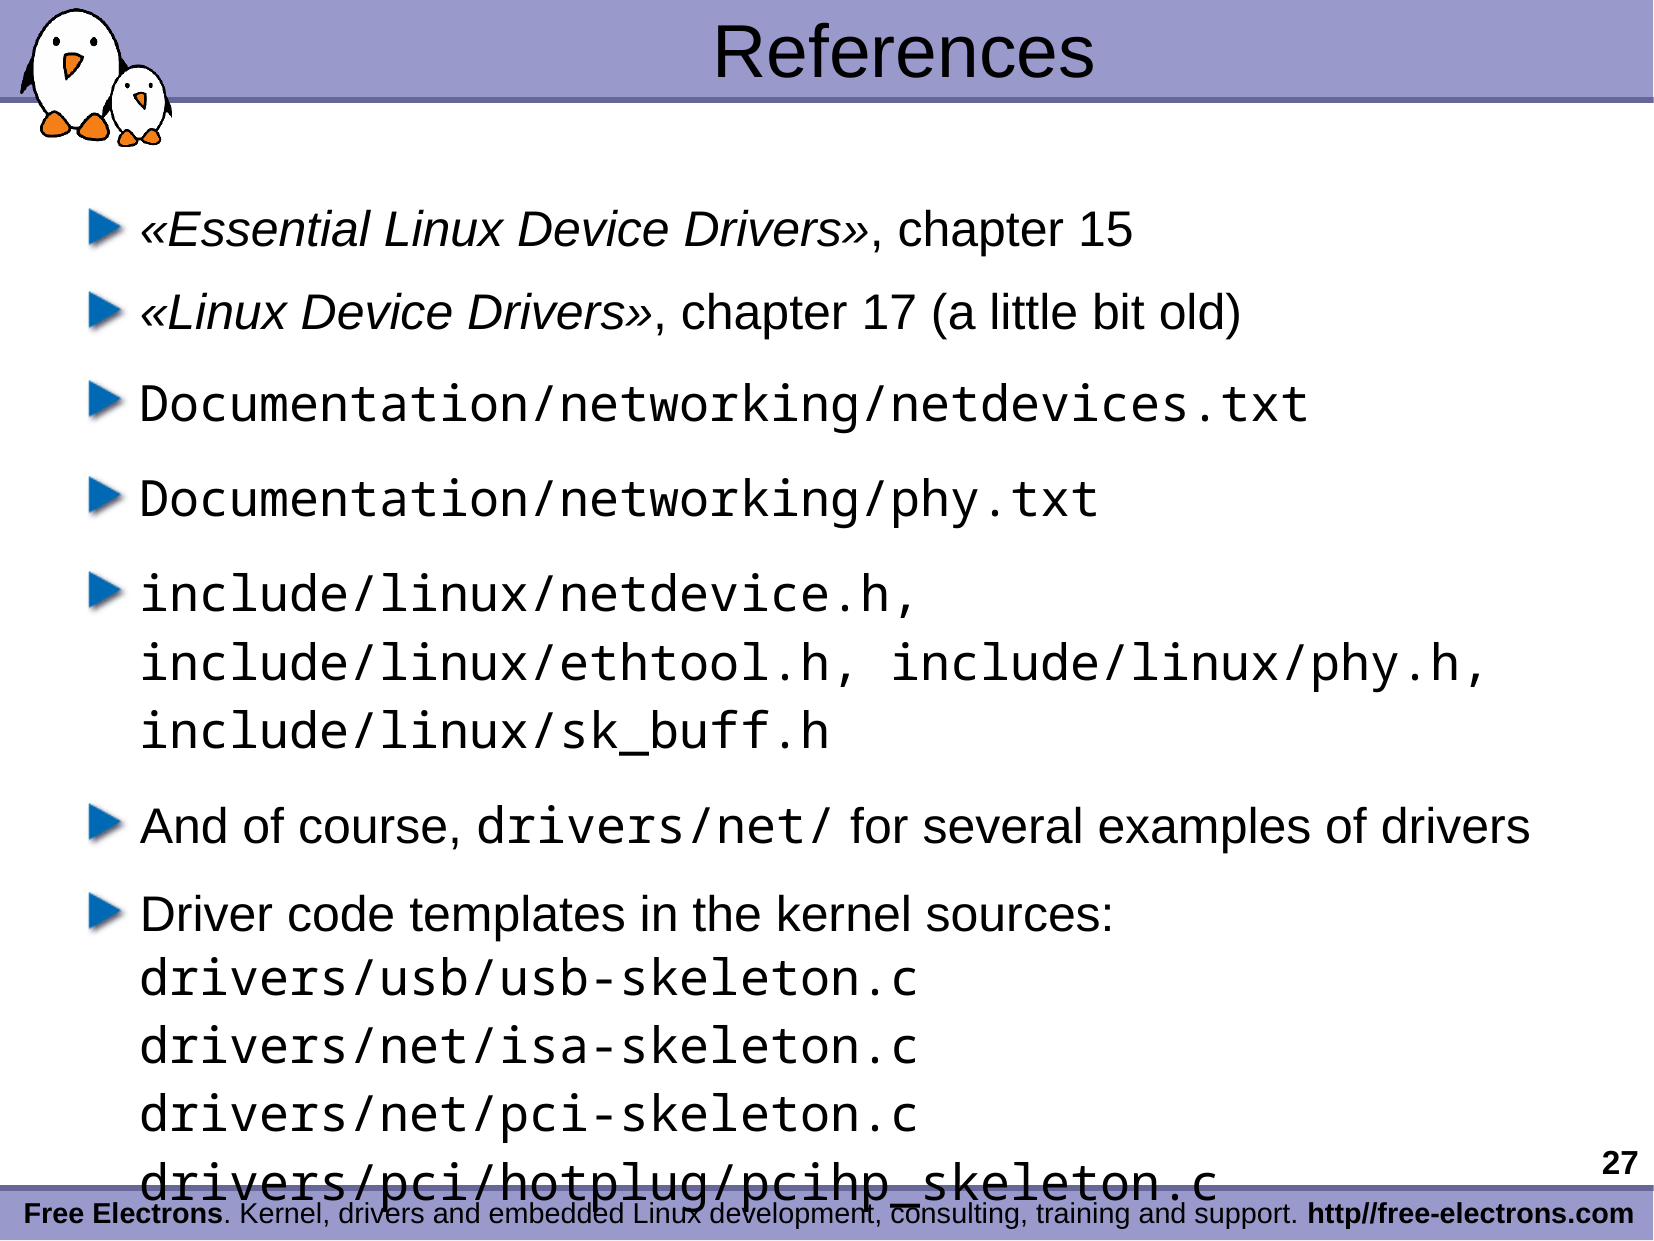

# References
«Essential Linux Device Drivers», chapter 15
«Linux Device Drivers», chapter 17 (a little bit old)
Documentation/networking/netdevices.txt
Documentation/networking/phy.txt
include/linux/netdevice.h, include/linux/ethtool.h, include/linux/phy.h, include/linux/sk_buff.h
And of course, drivers/net/ for several examples of drivers
Driver code templates in the kernel sources:
drivers/usb/usb-skeleton.c
drivers/net/isa-skeleton.c
drivers/net/pci-skeleton.c
drivers/pci/hotplug/pcihp_skeleton.c